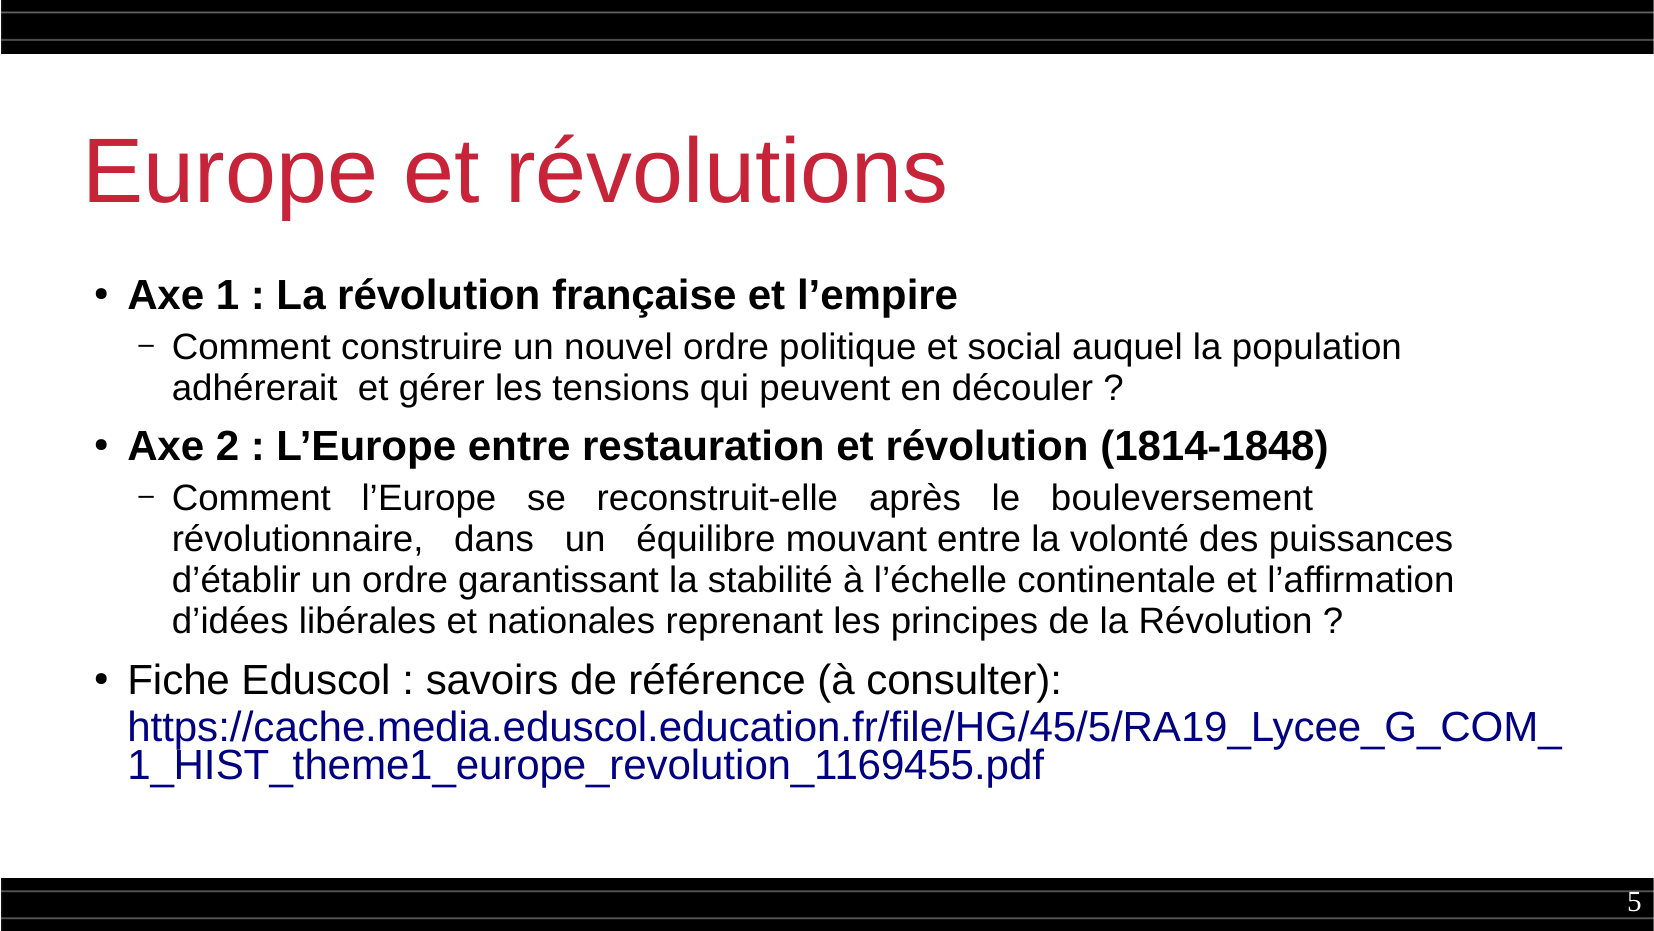

# Europe et révolutions
Axe 1 : La révolution française et l’empire
Comment construire un nouvel ordre politique et social auquel la population adhérerait et gérer les tensions qui peuvent en découler ?
Axe 2 : L’Europe entre restauration et révolution (1814-1848)
Comment l’Europe se reconstruit-elle après le bouleversement révolutionnaire, dans un équilibre mouvant entre la volonté des puissances d’établir un ordre garantissant la stabilité à l’échelle continentale et l’affirmation d’idées libérales et nationales reprenant les principes de la Révolution ?
Fiche Eduscol : savoirs de référence (à consulter): https://cache.media.eduscol.education.fr/file/HG/45/5/RA19_Lycee_G_COM_1_HIST_theme1_europe_revolution_1169455.pdf